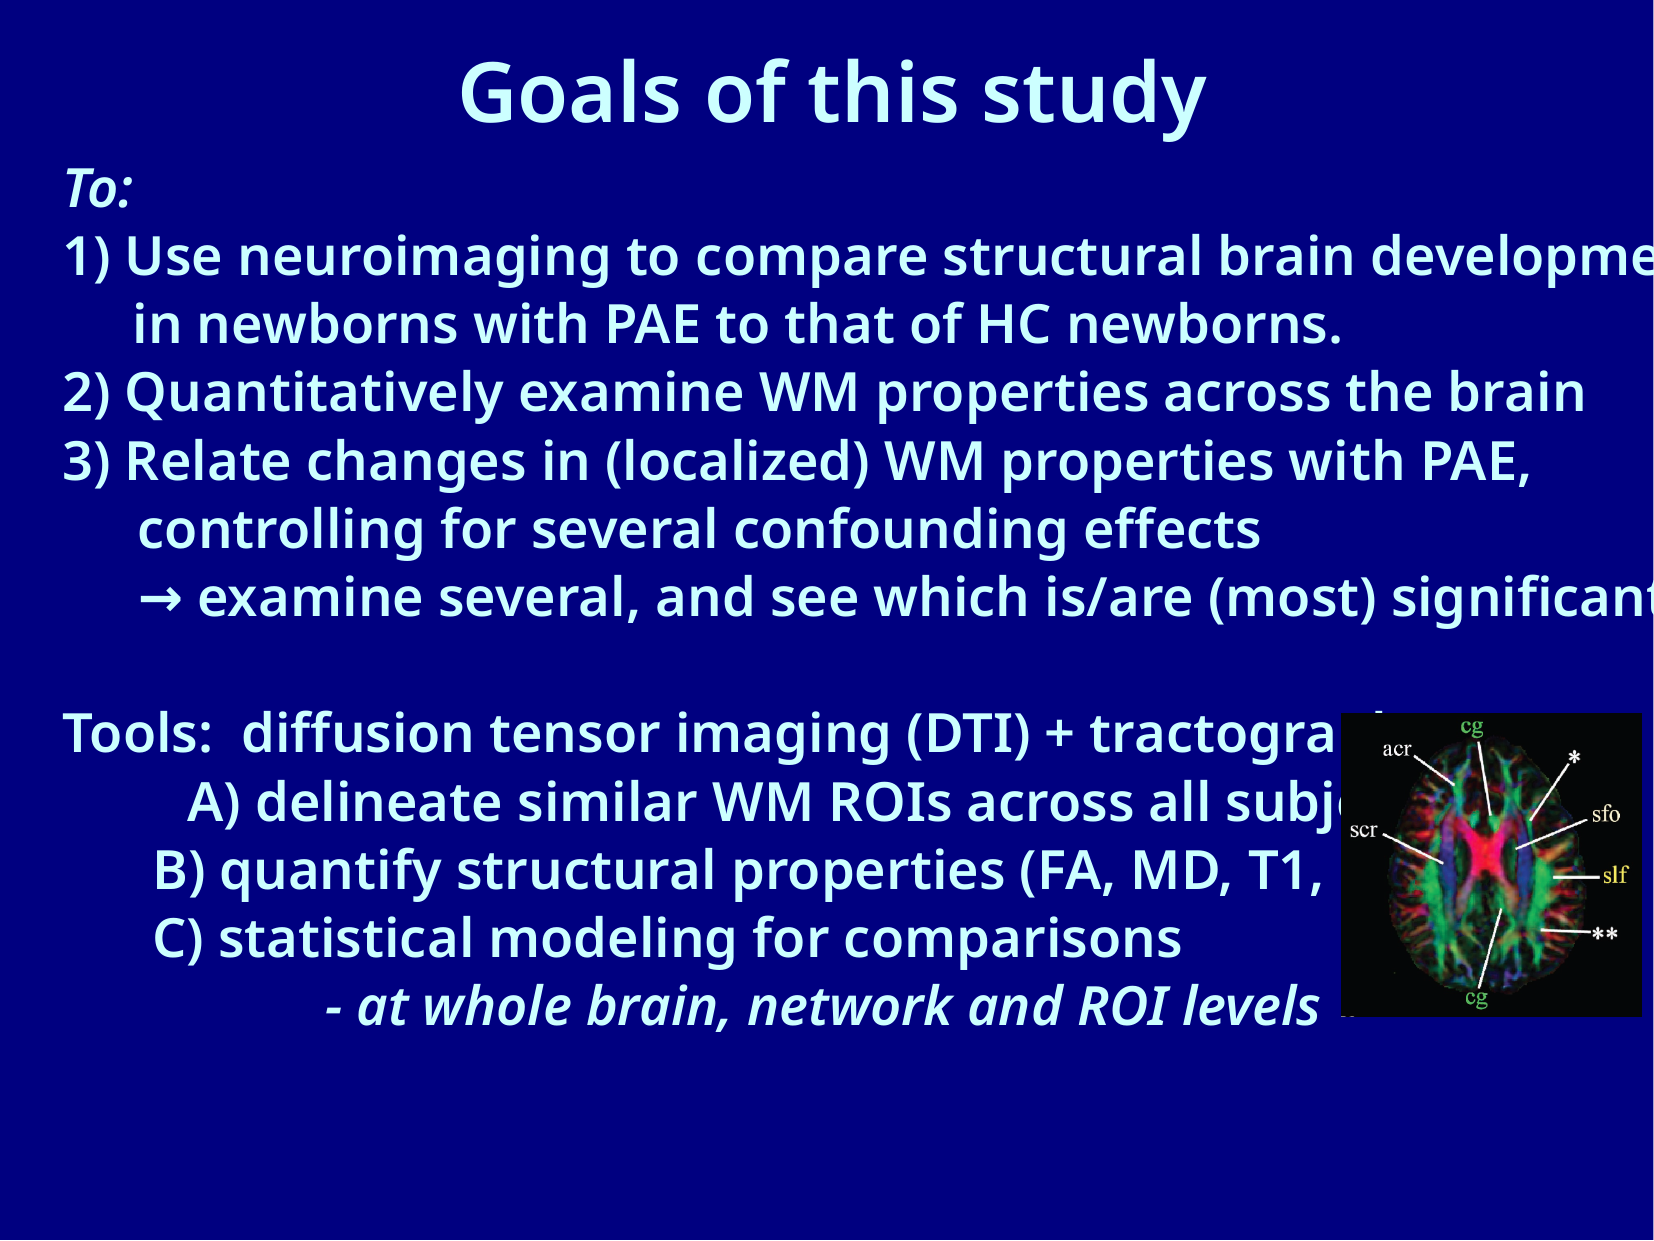

# Goals of this study
To:
1) Use neuroimaging to compare structural brain development
 in newborns with PAE to that of HC newborns.
2) Quantitatively examine WM properties across the brain
3) Relate changes in (localized) WM properties with PAE,
controlling for several confounding effects
→ examine several, and see which is/are (most) significant
Tools: diffusion tensor imaging (DTI) + tractography
 A) delineate similar WM ROIs across all subjects
 B) quantify structural properties (FA, MD, T1, …)
 C) statistical modeling for comparisons
- at whole brain, network and ROI levels